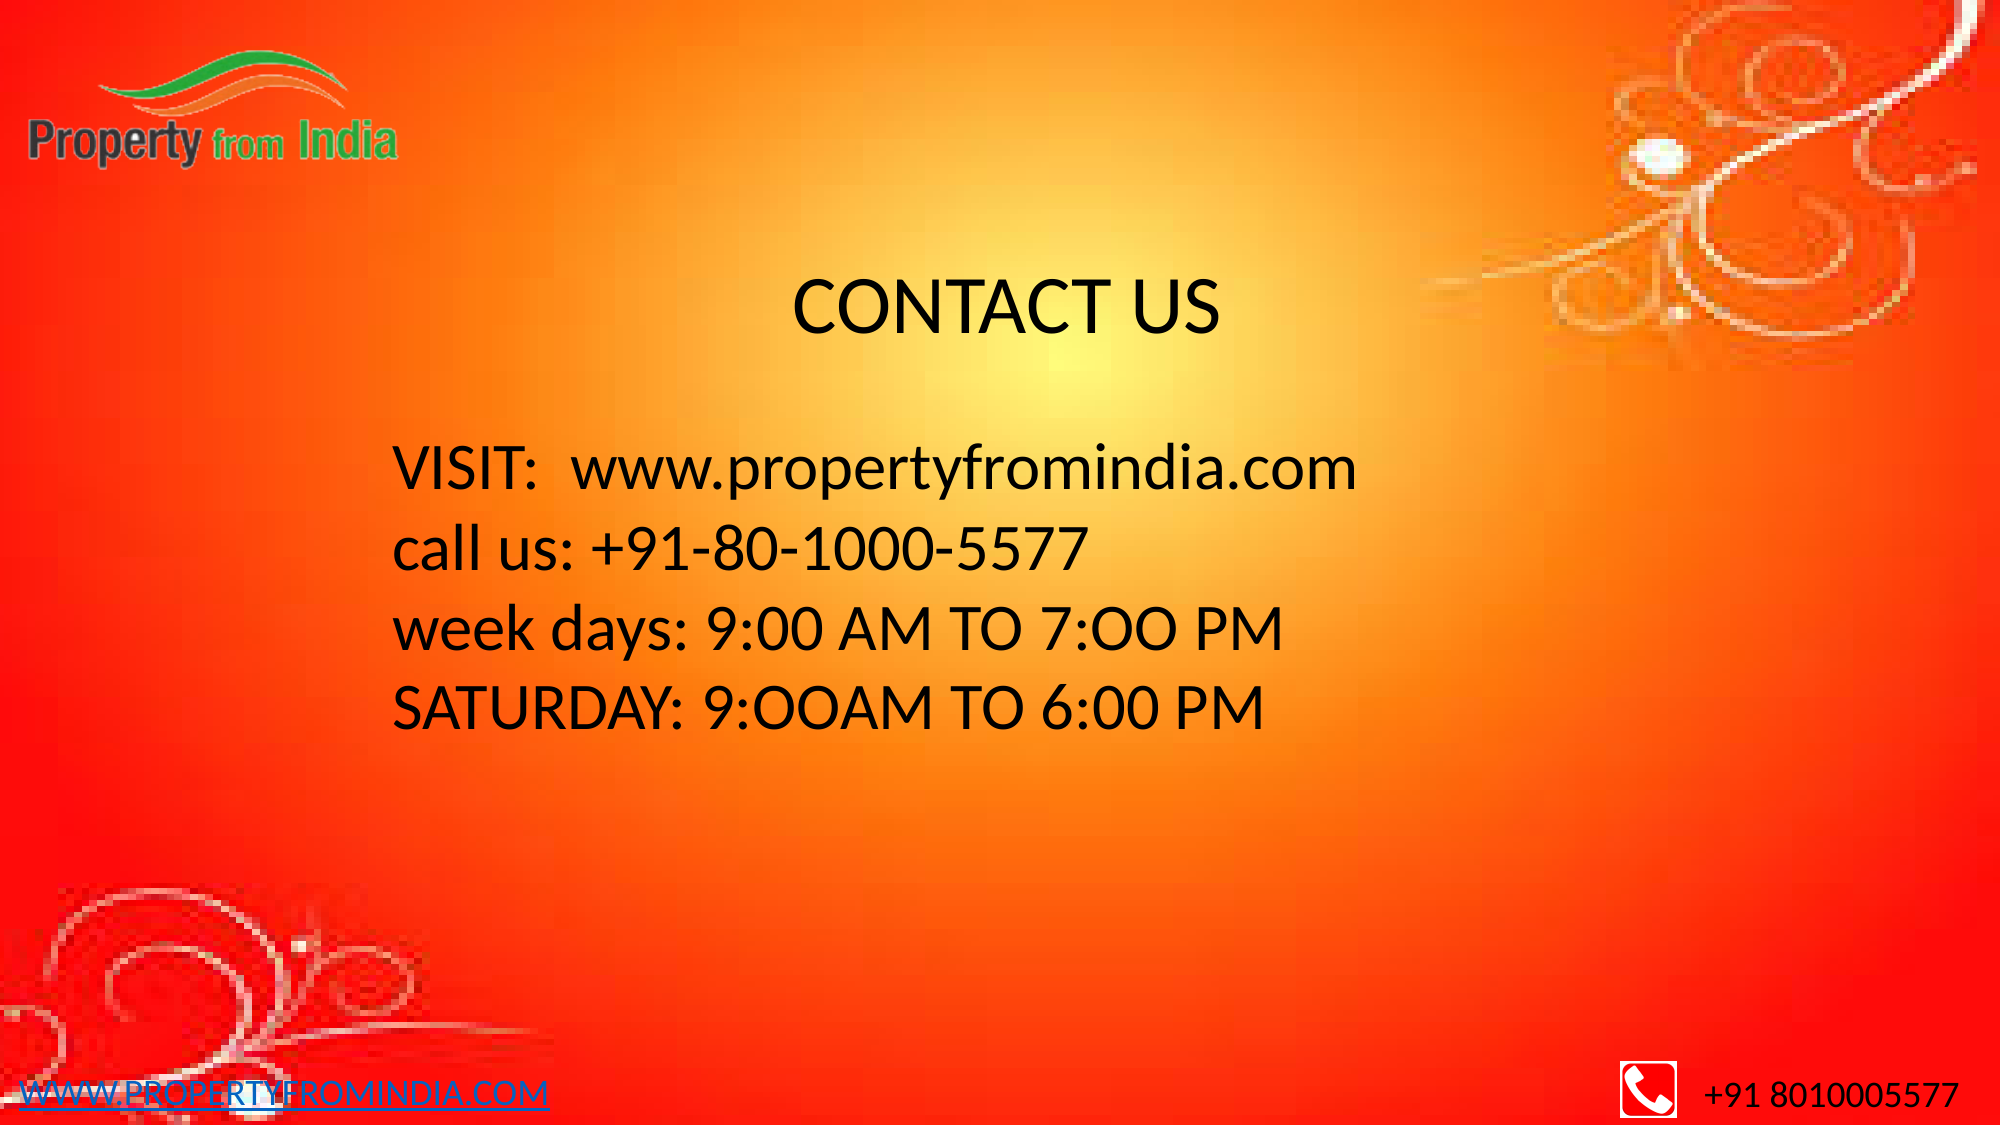

CONTACT US
VISIT: www.propertyfromindia.com
call us: +91-80-1000-5577
week days: 9:00 AM TO 7:OO PM
SATURDAY: 9:OOAM TO 6:00 PM
WWW.PROPERTYFROMINDIA.COM
+91 8010005577